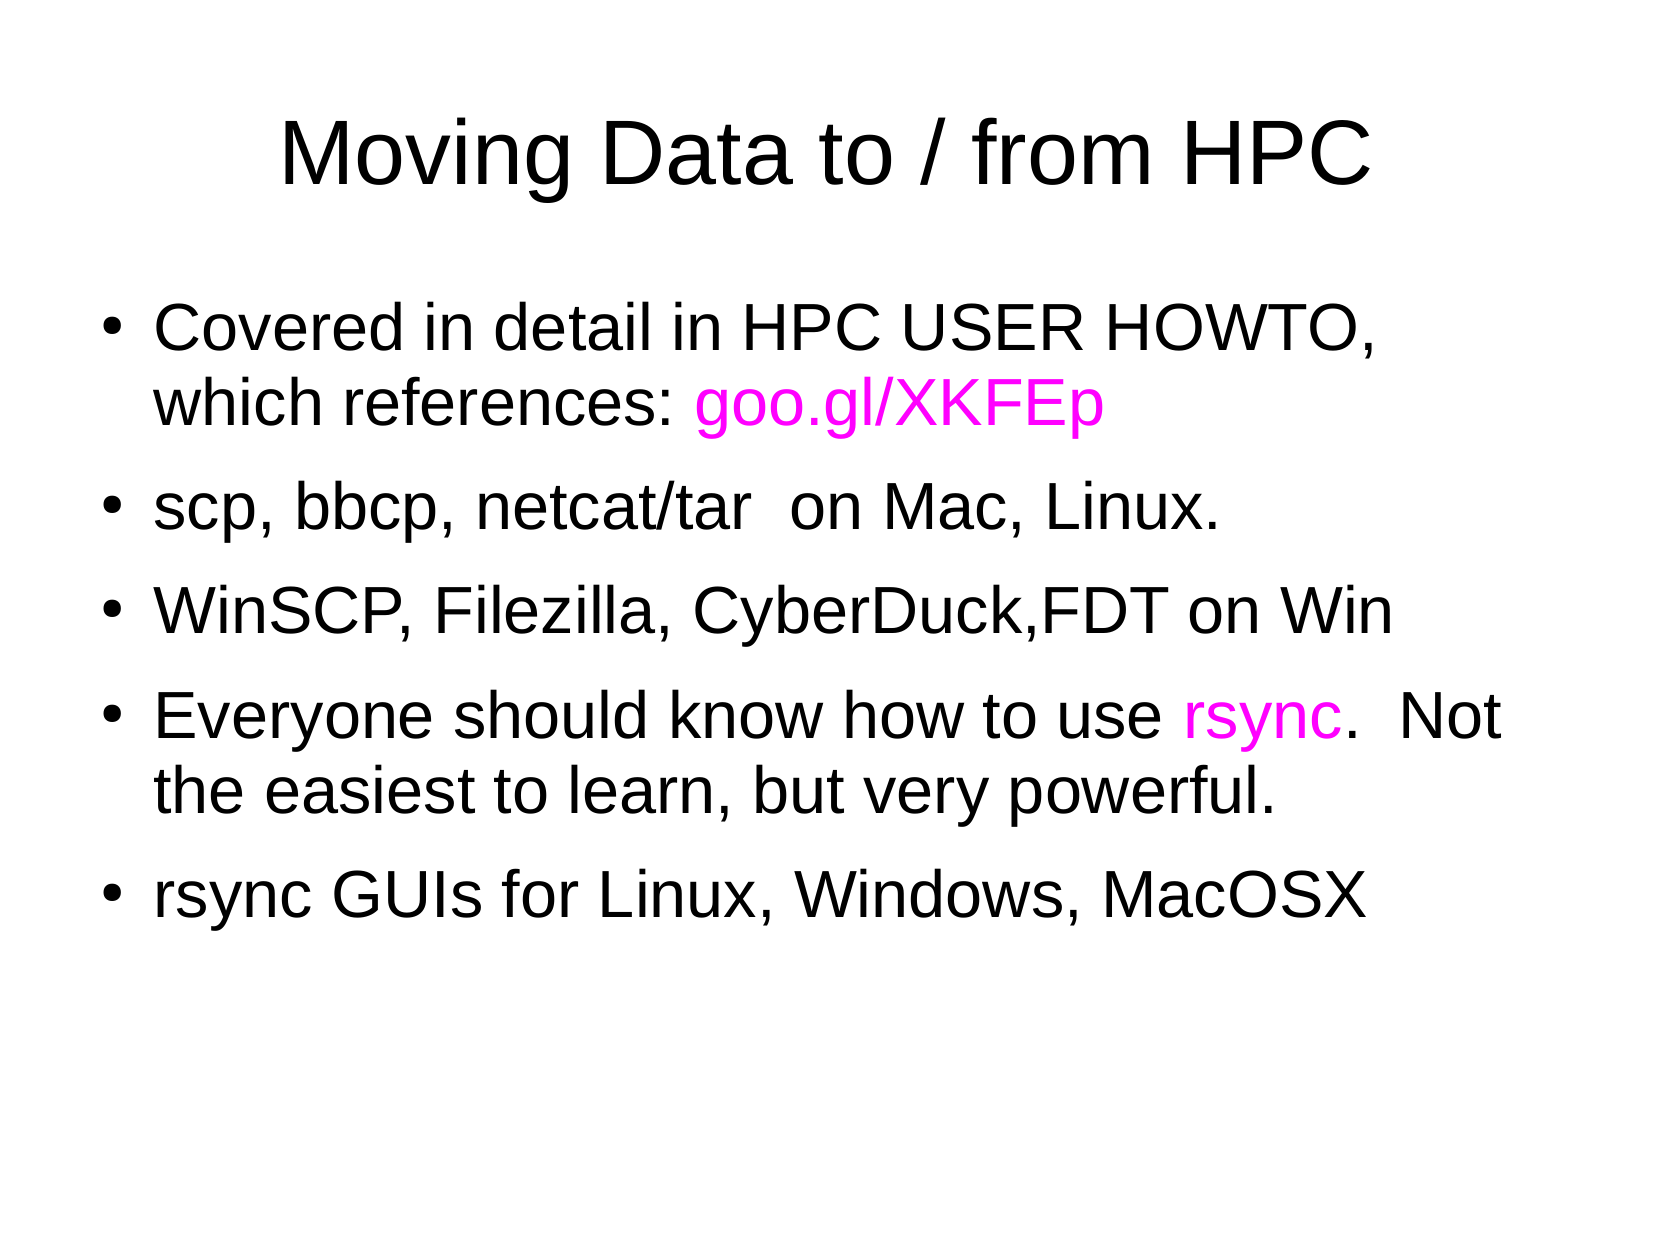

# Moving Data to / from HPC
Covered in detail in HPC USER HOWTO, which references: goo.gl/XKFEp
scp, bbcp, netcat/tar on Mac, Linux.
WinSCP, Filezilla, CyberDuck,FDT on Win
Everyone should know how to use rsync. Not the easiest to learn, but very powerful.
rsync GUIs for Linux, Windows, MacOSX